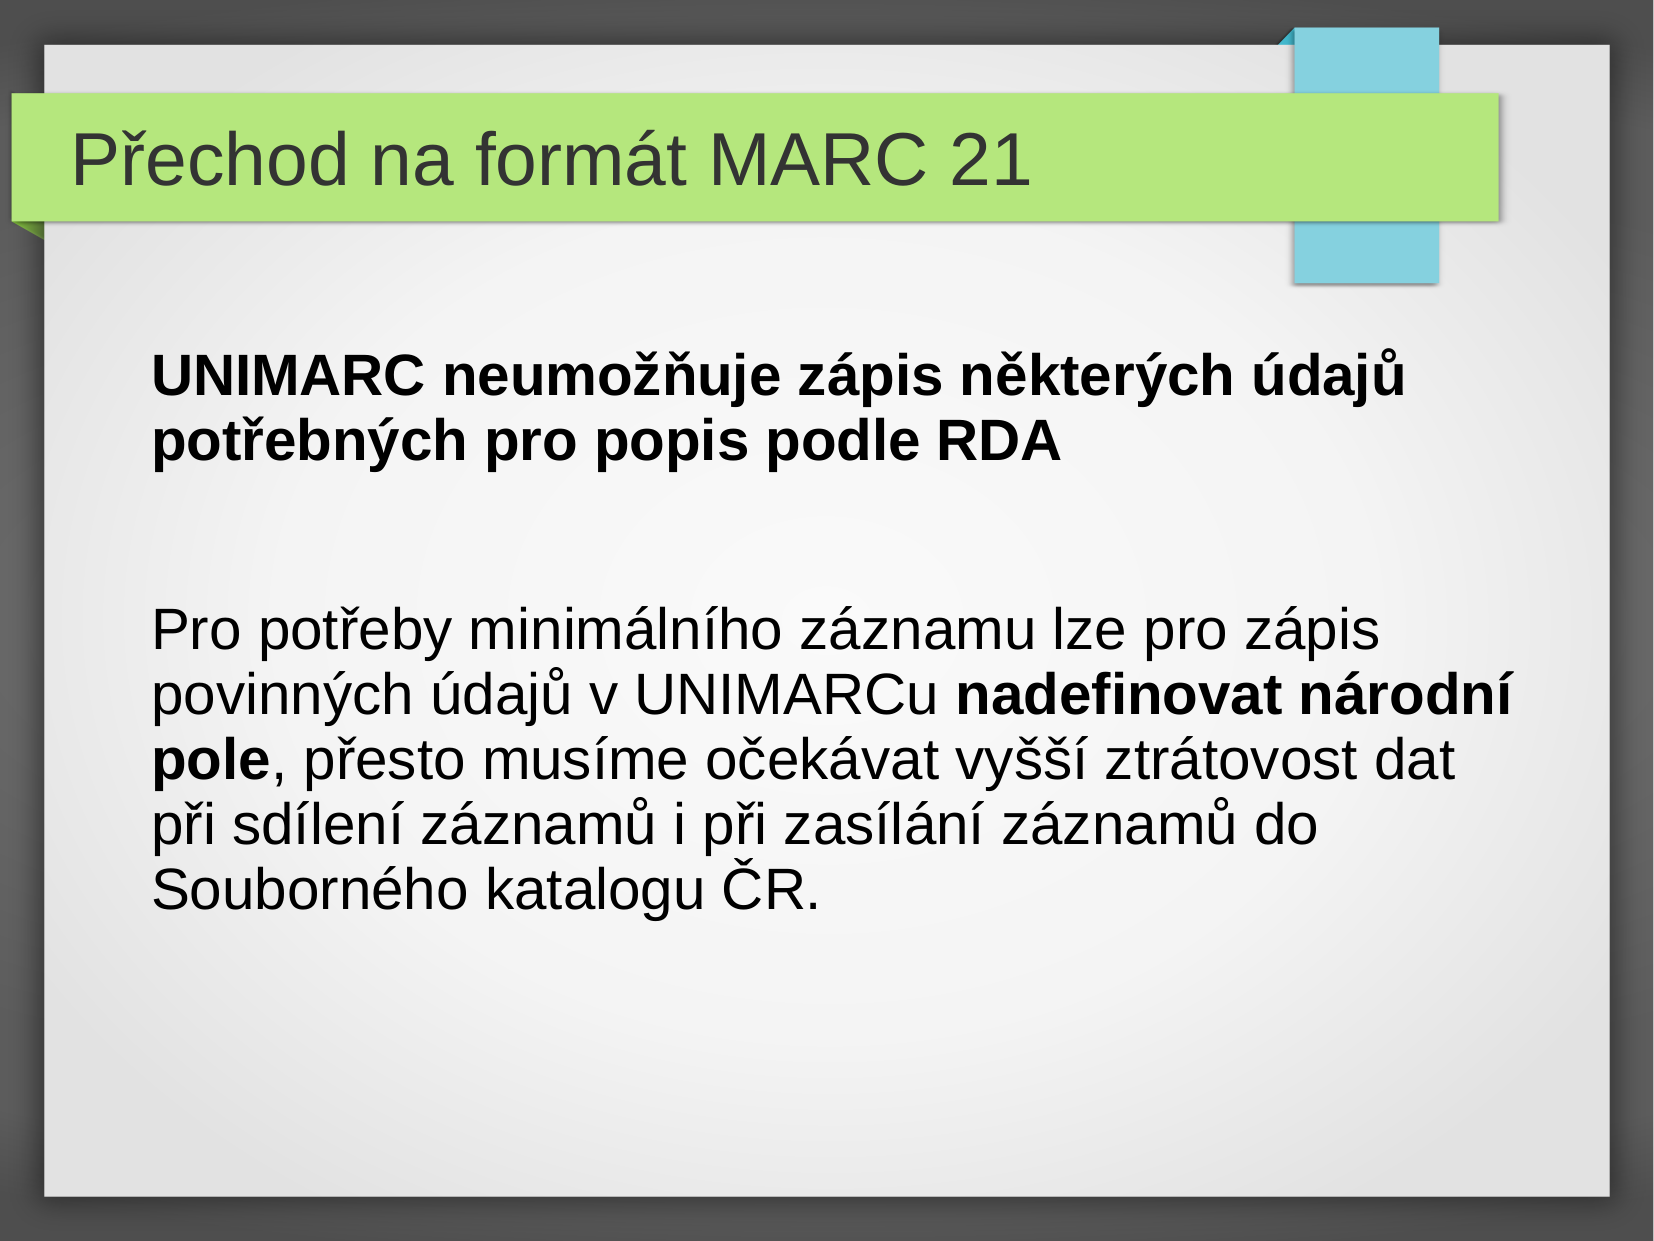

# Přechod na formát MARC 21
UNIMARC neumožňuje zápis některých údajů potřebných pro popis podle RDA
Pro potřeby minimálního záznamu lze pro zápis povinných údajů v UNIMARCu nadefinovat národní pole, přesto musíme očekávat vyšší ztrátovost dat při sdílení záznamů i při zasílání záznamů do Souborného katalogu ČR.